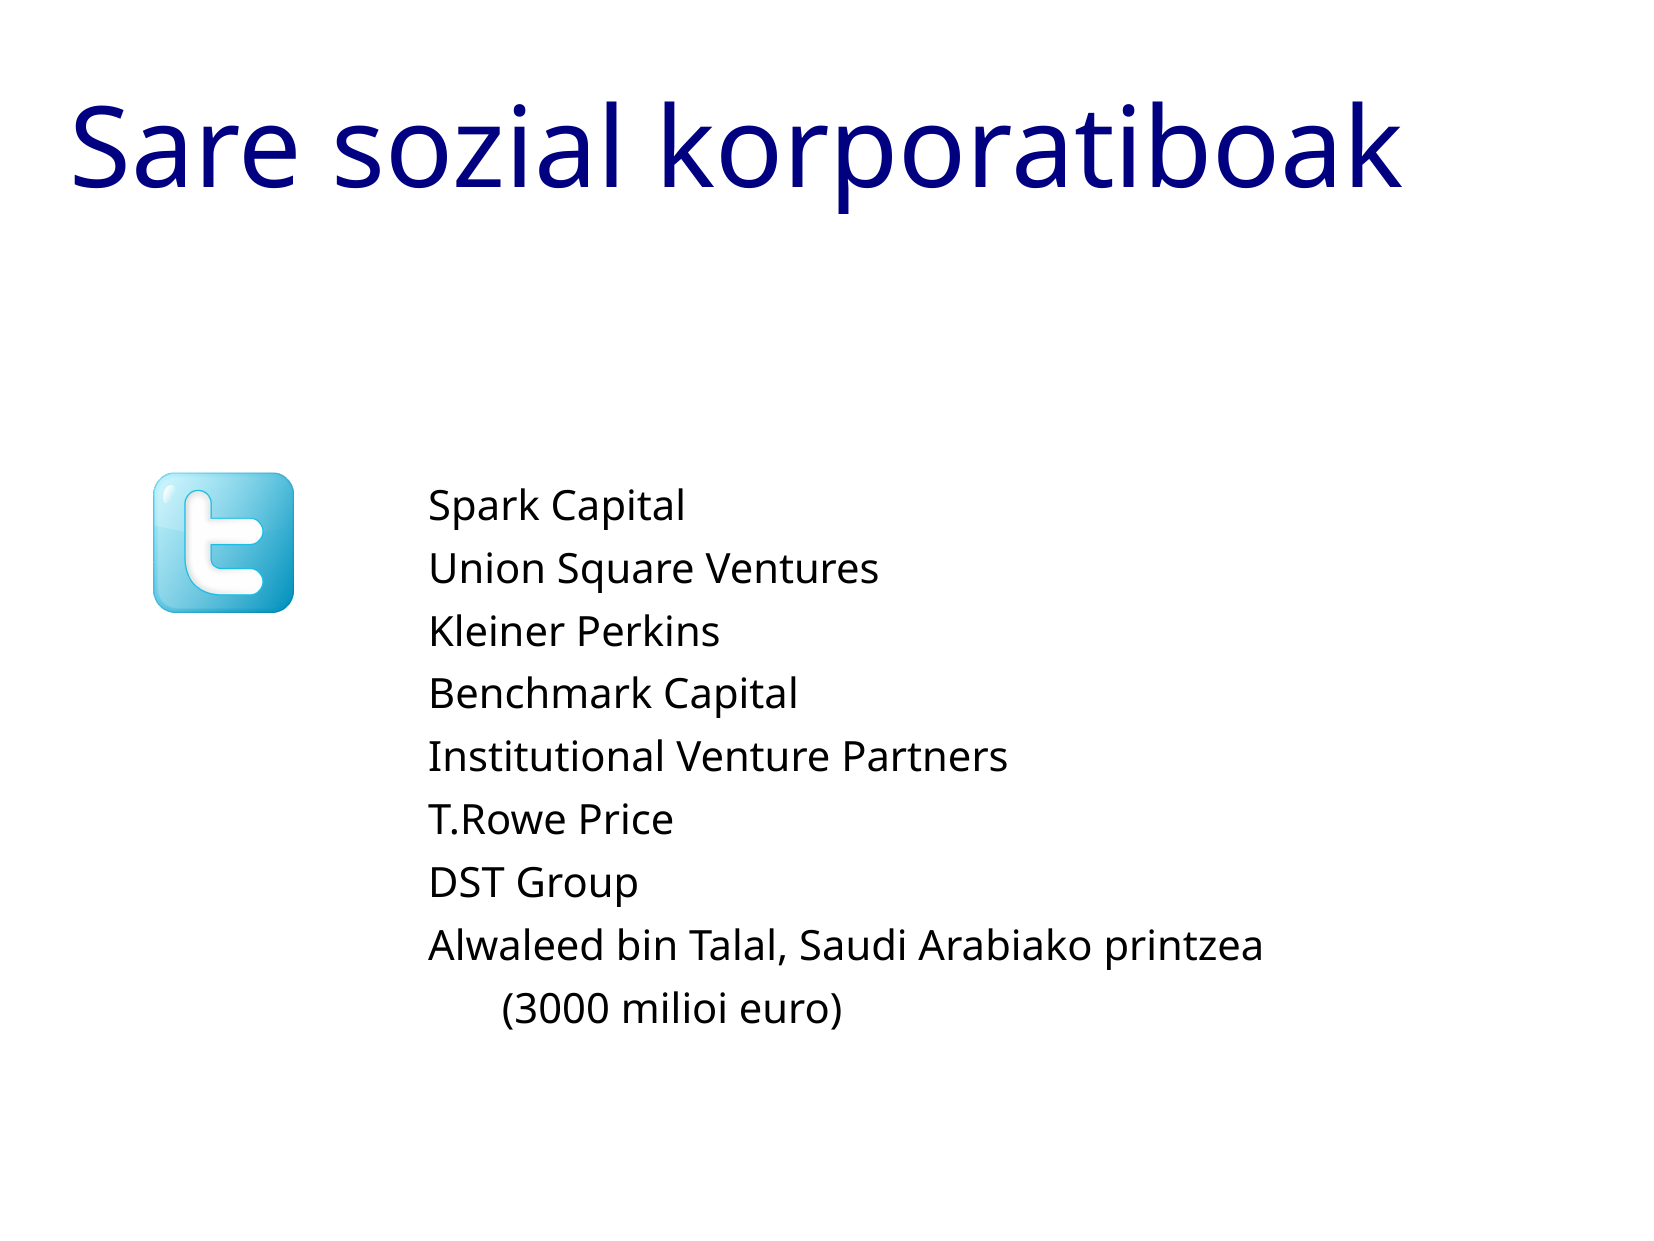

Sare sozial korporatiboak
Spark Capital
Union Square Ventures
Kleiner Perkins
Benchmark Capital
Institutional Venture Partners
T.Rowe Price
DST Group
Alwaleed bin Talal, Saudi Arabiako printzea
	(3000 milioi euro)